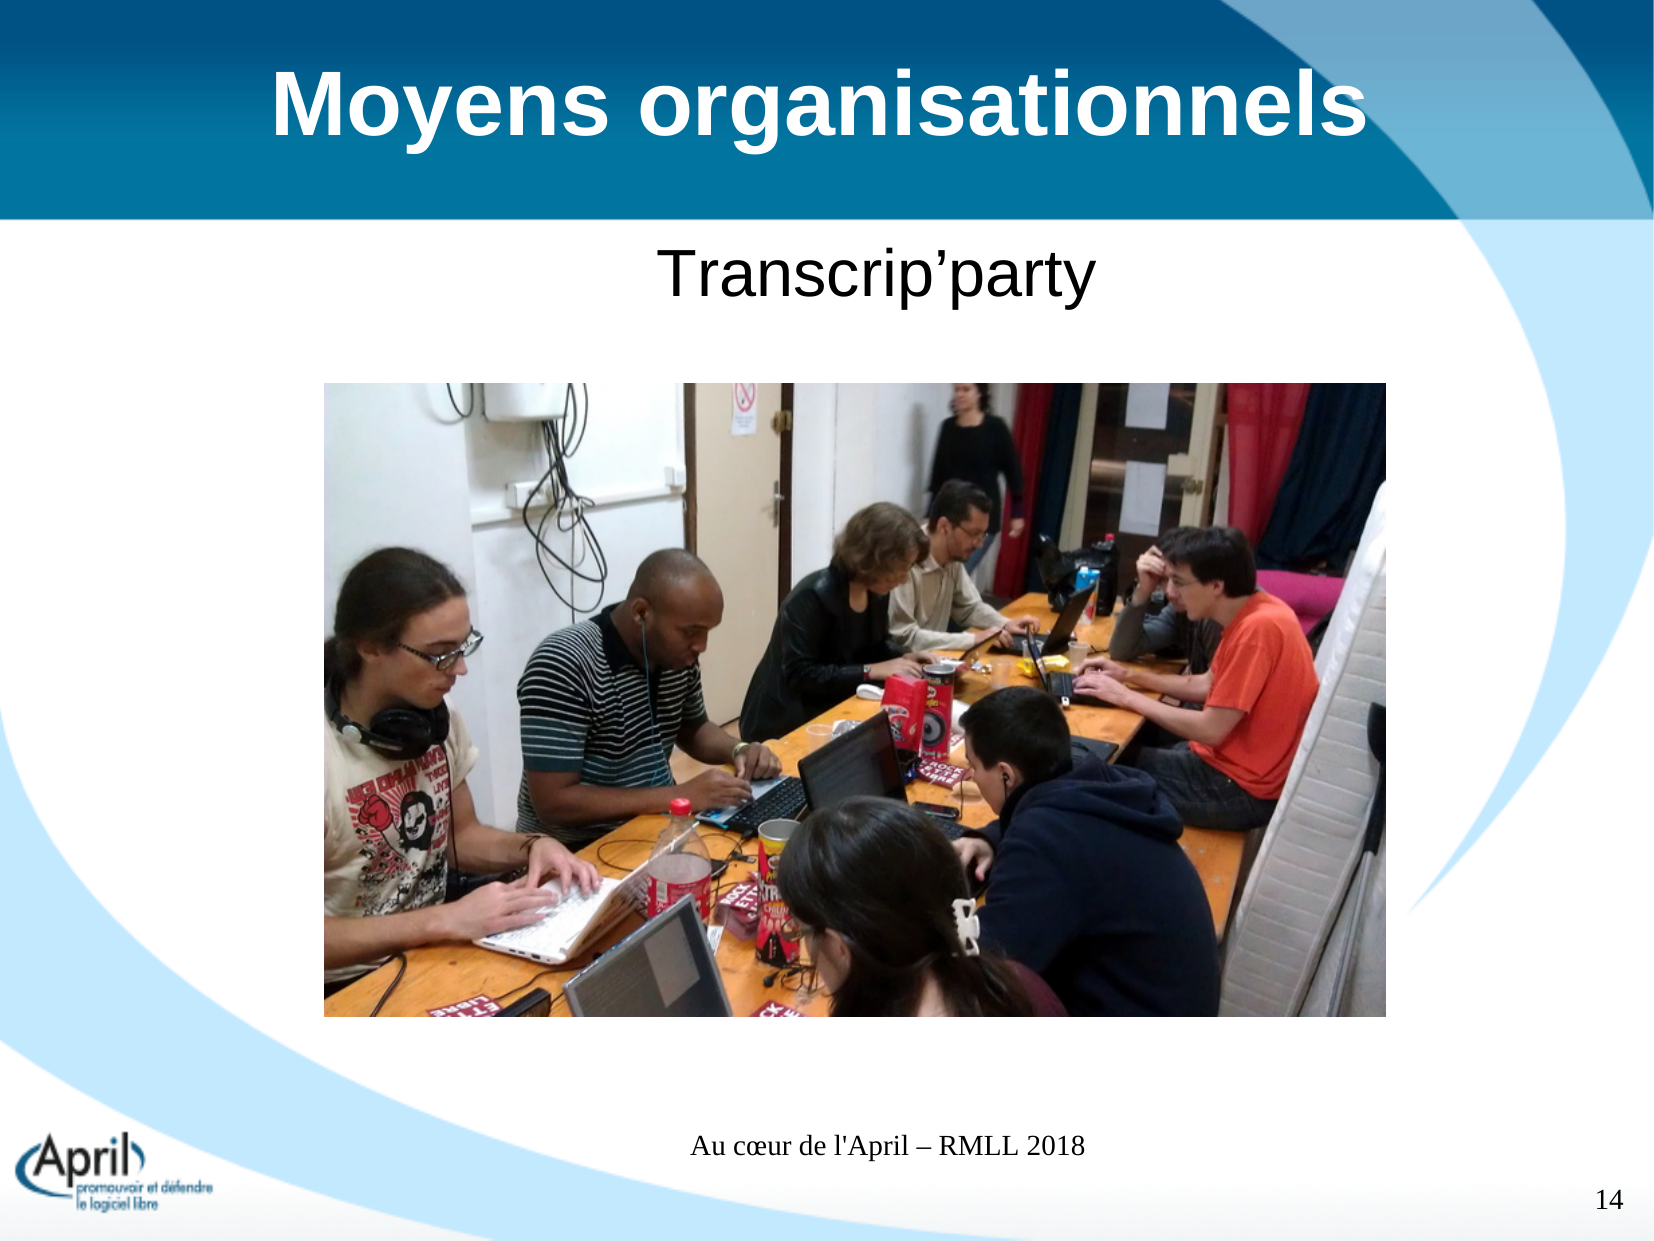

# Moyens organisationnels
Transcrip’party
Au cœur de l'April – RMLL 2018
14